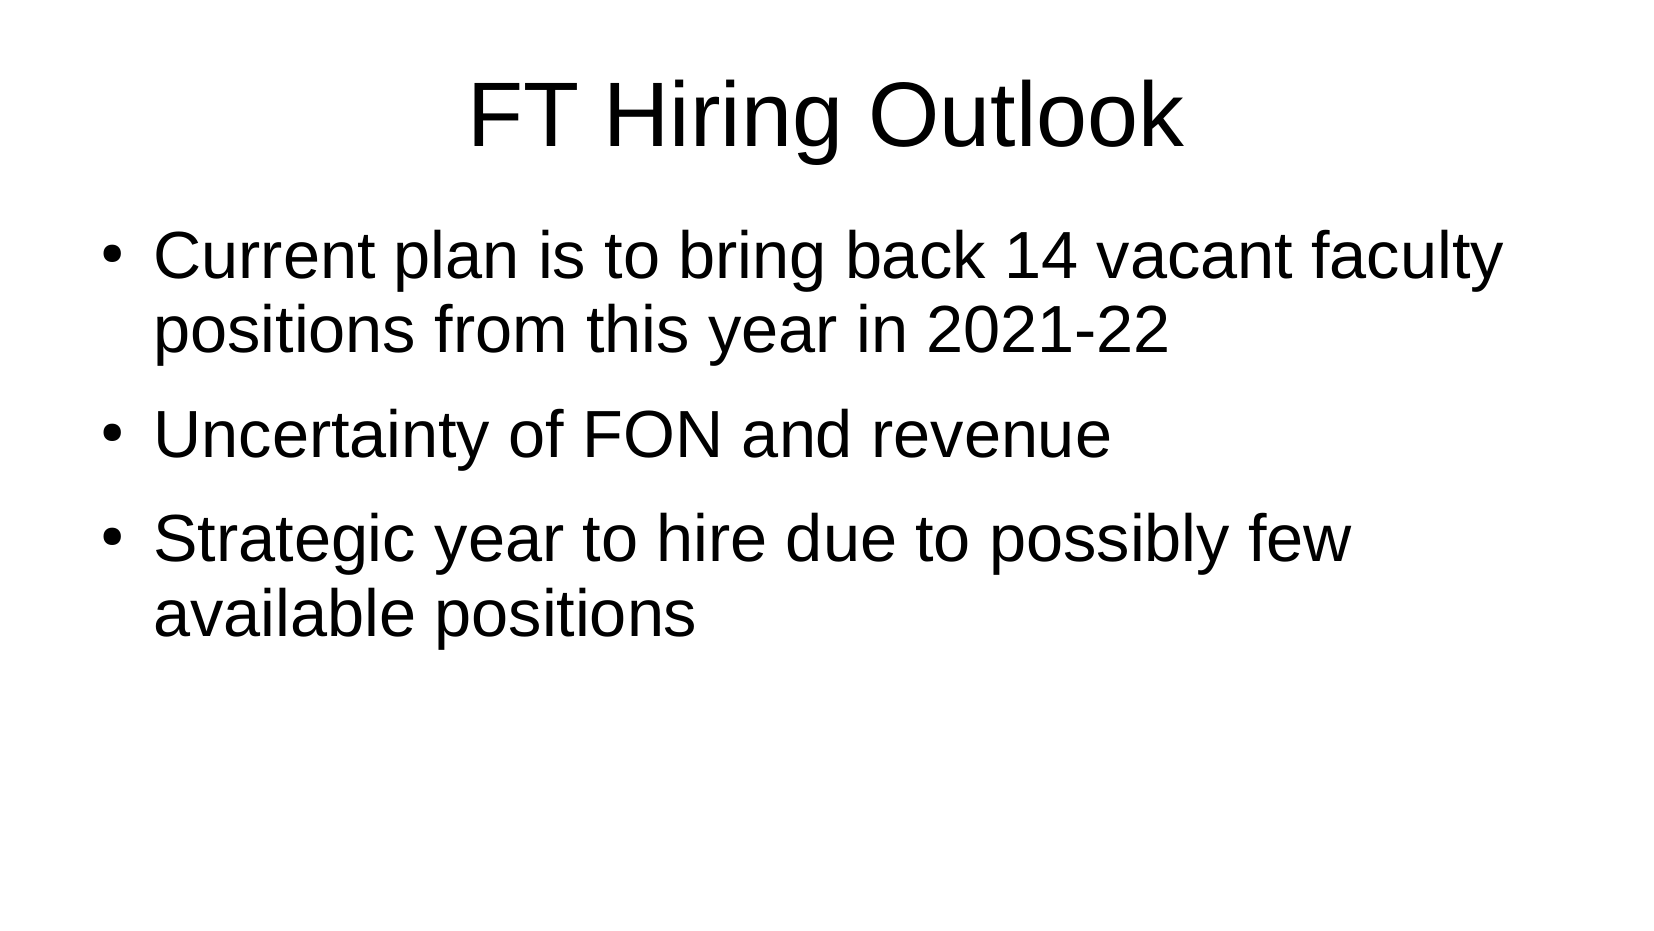

# FT Hiring Outlook
Current plan is to bring back 14 vacant faculty positions from this year in 2021-22
Uncertainty of FON and revenue
Strategic year to hire due to possibly few available positions